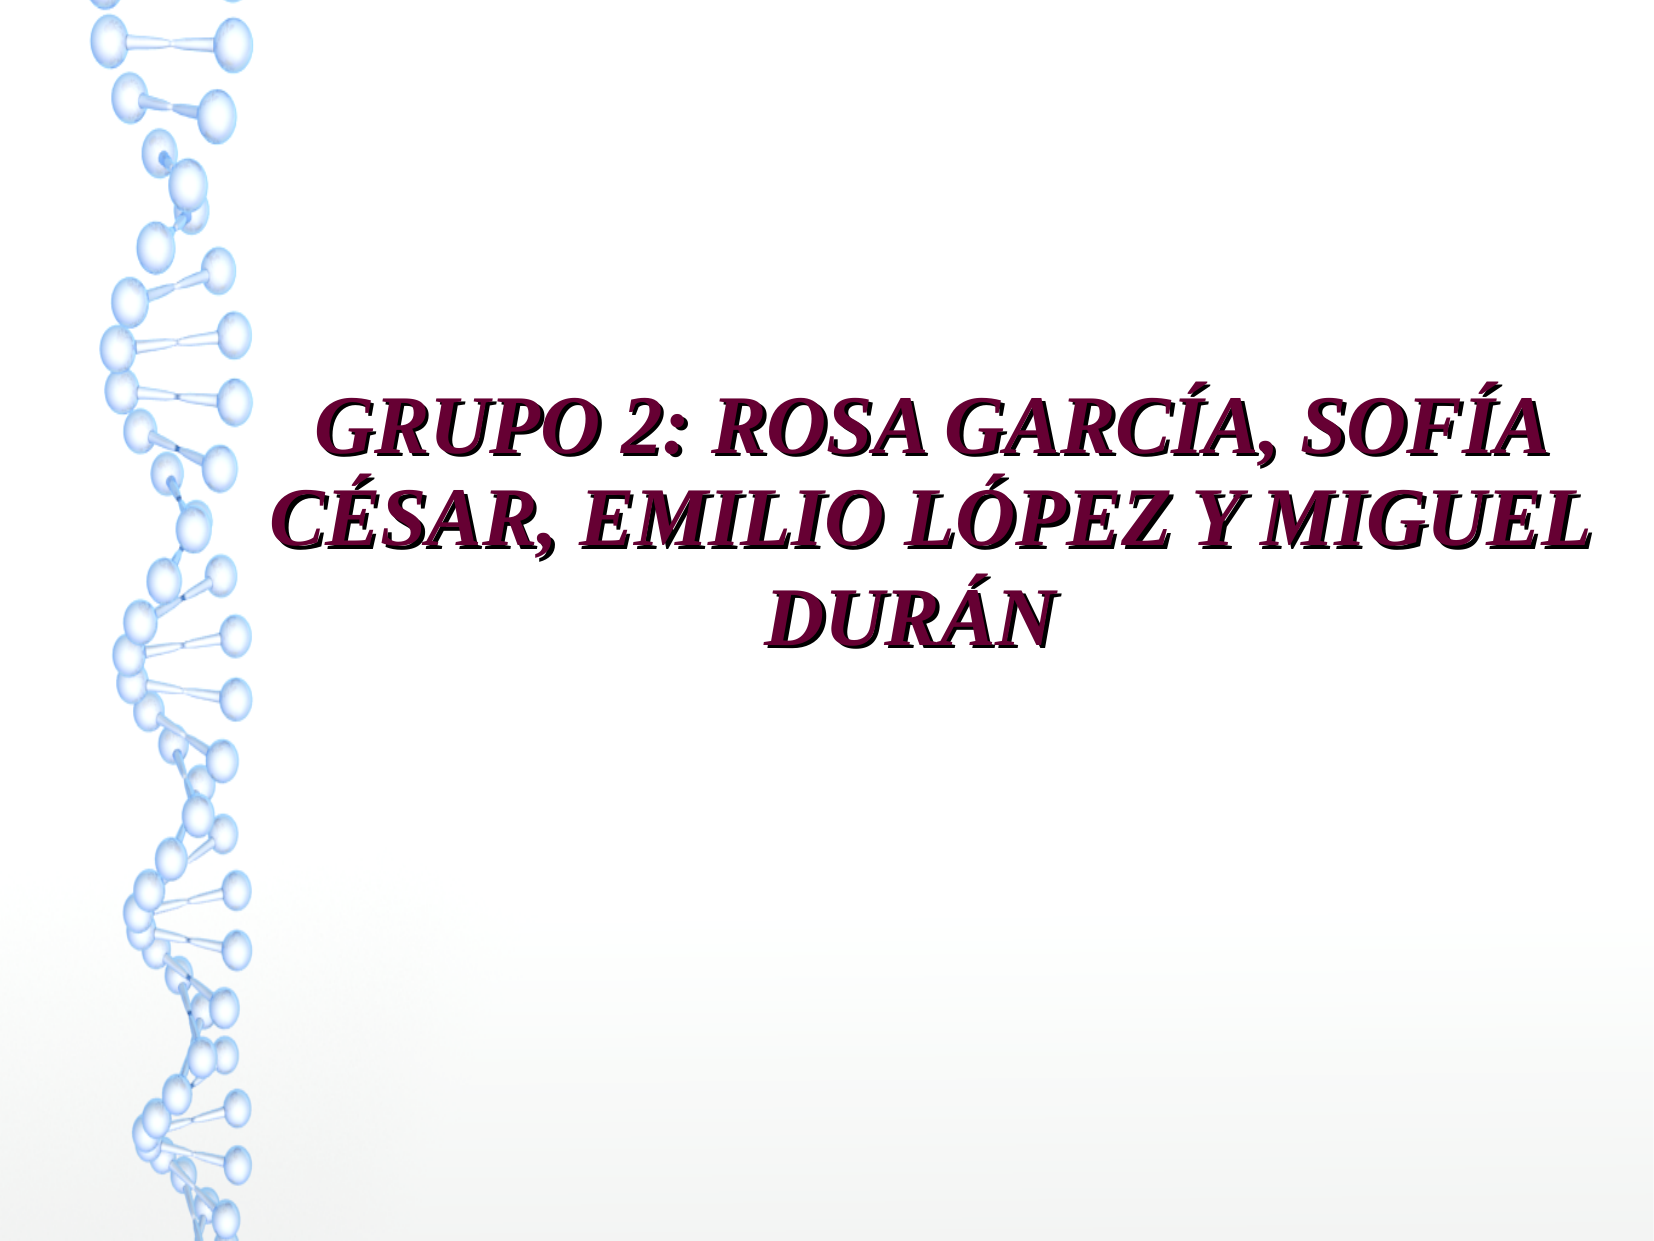

# GRUPO 2: ROSA GARCÍA, SOFÍA CÉSAR, EMILIO LÓPEZ Y MIGUEL DURÁN